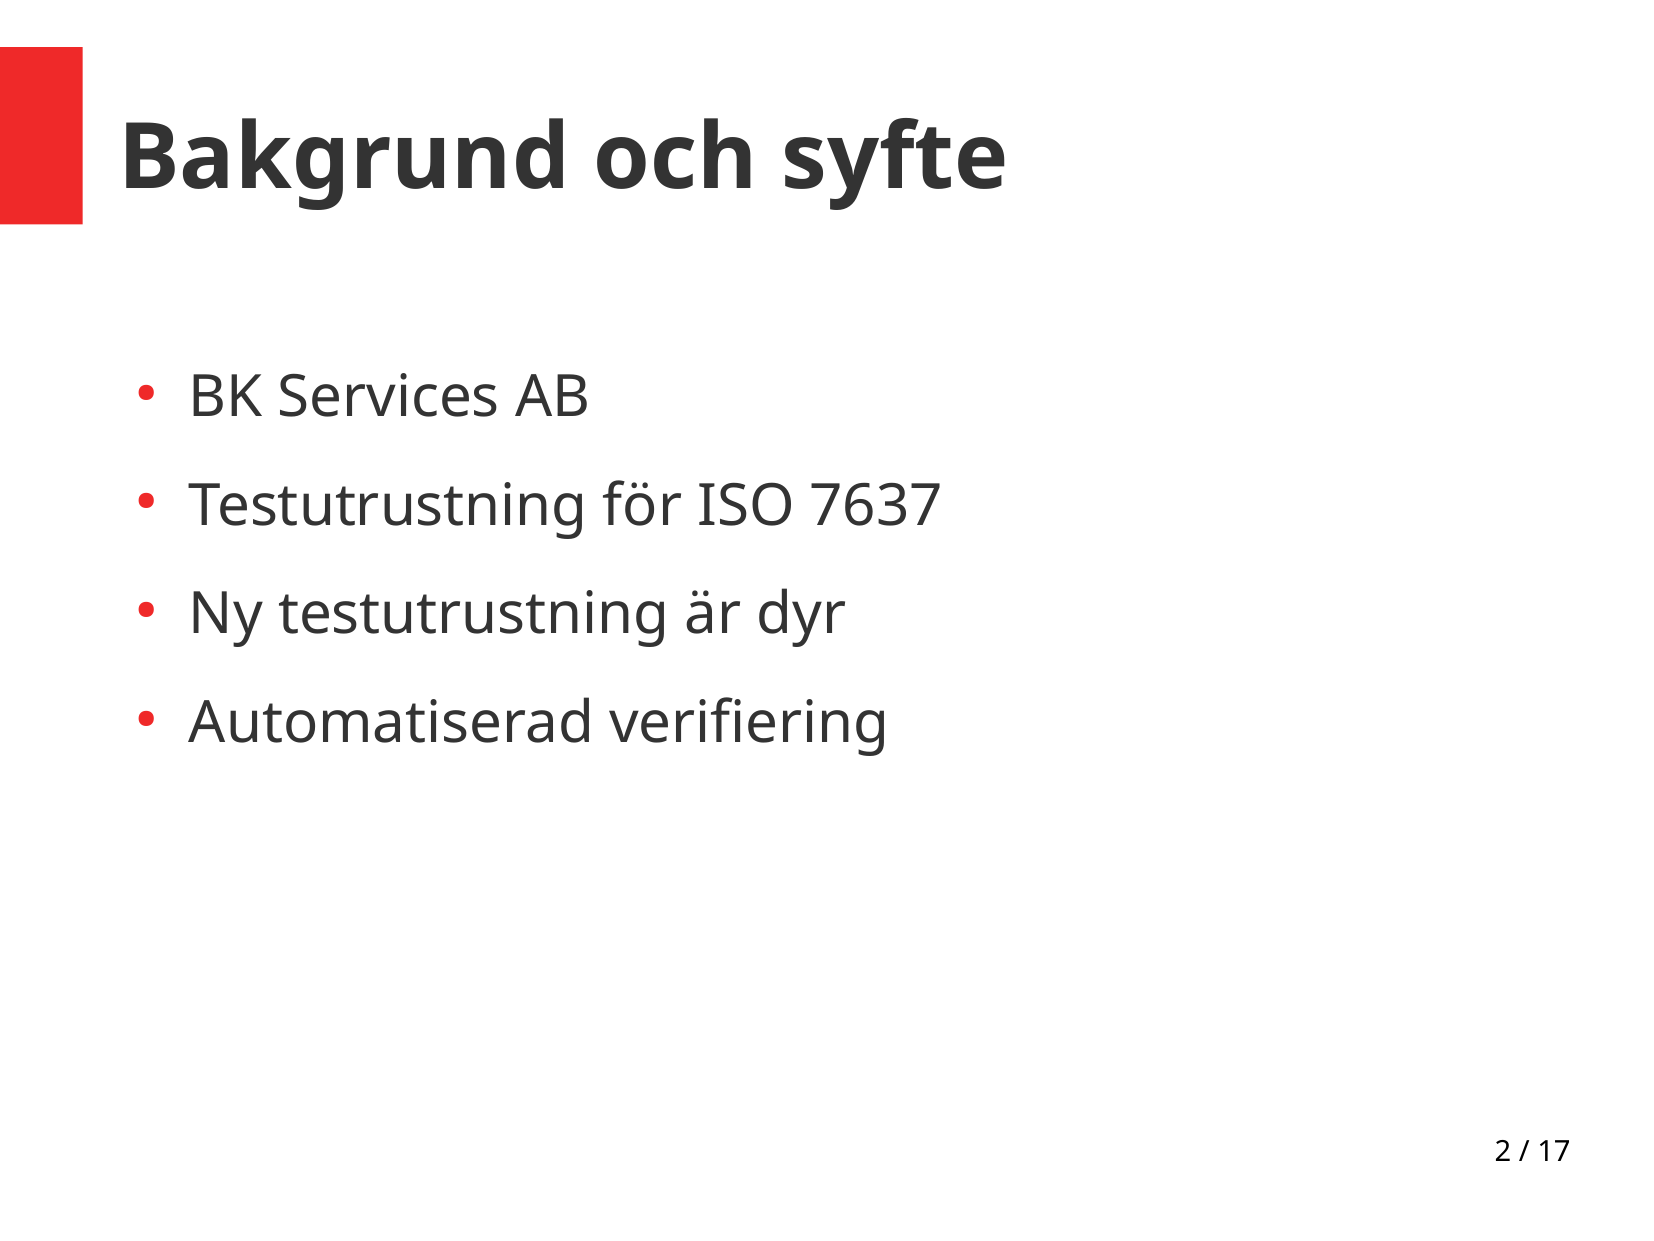

# Bakgrund och syfte
BK Services AB
Testutrustning för ISO 7637
Ny testutrustning är dyr
Automatiserad verifiering
2